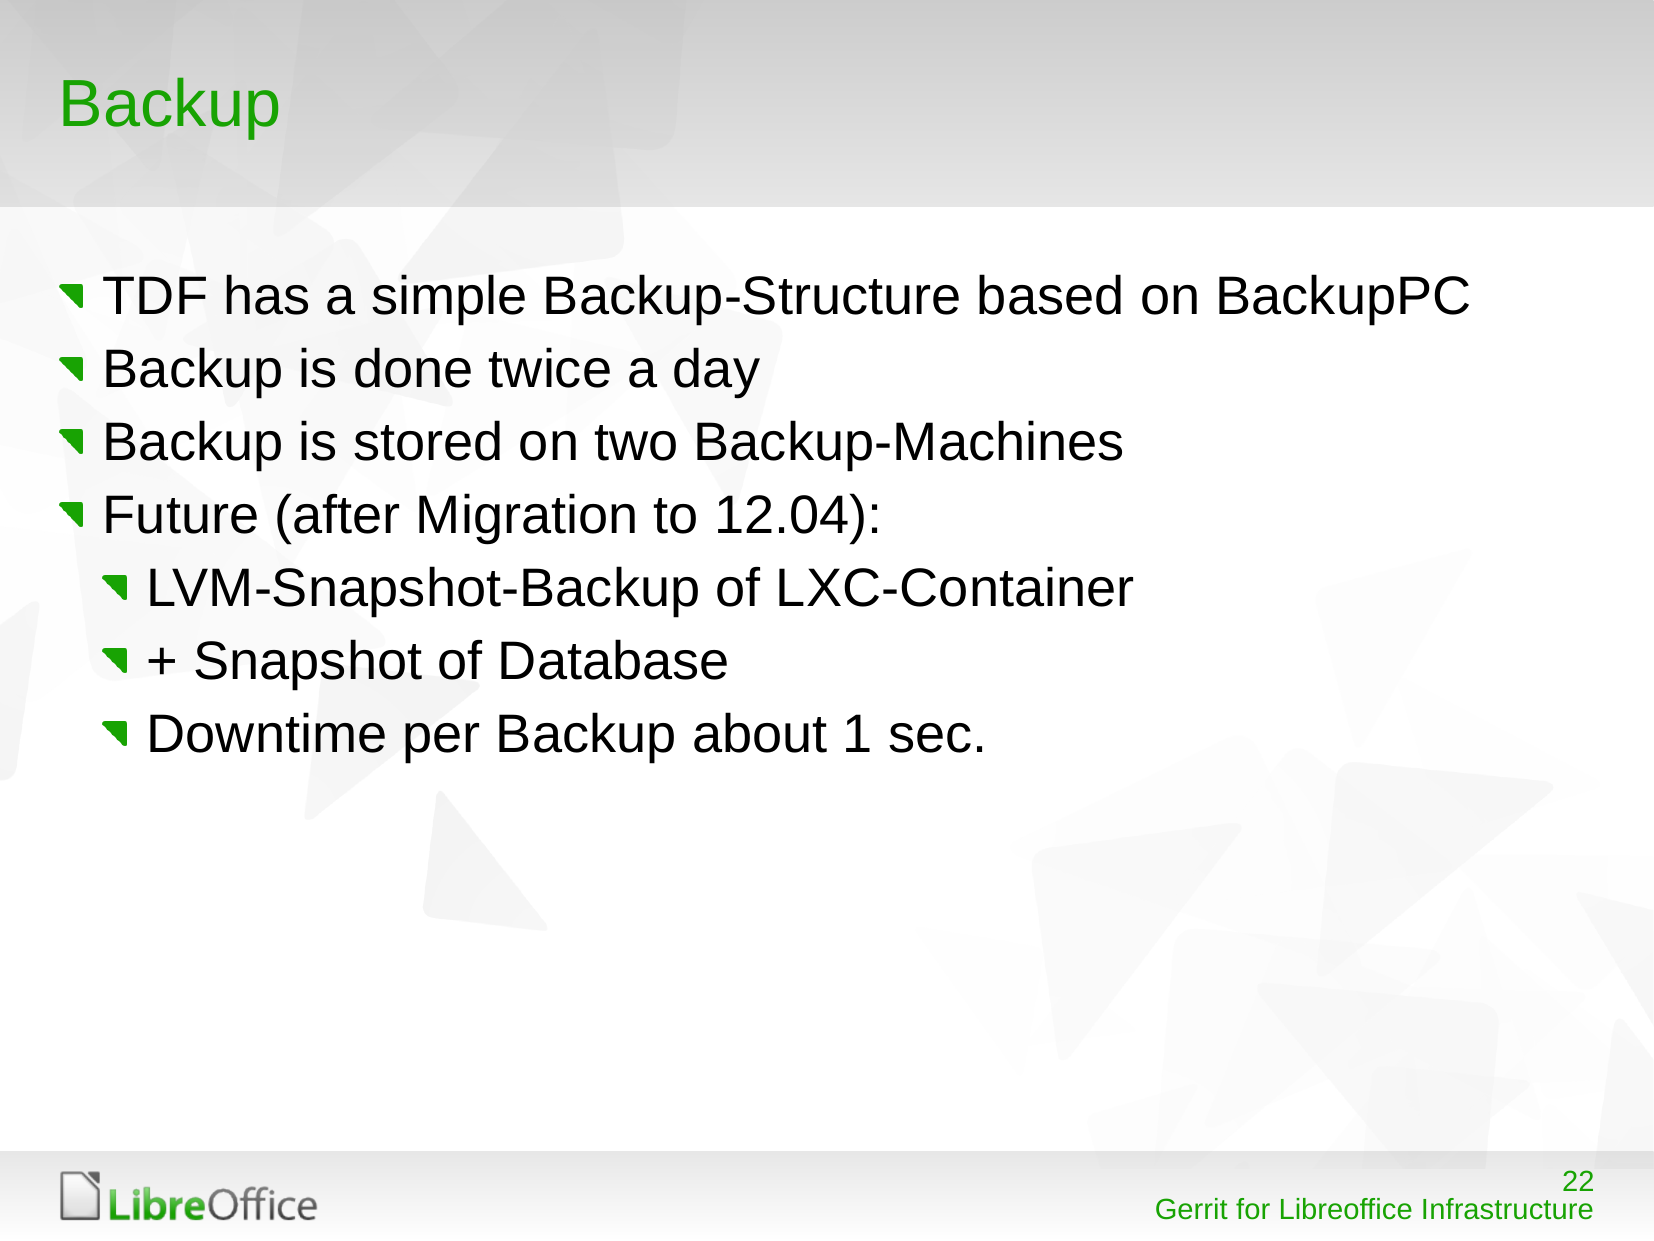

# Backup
TDF has a simple Backup-Structure based on BackupPC
Backup is done twice a day
Backup is stored on two Backup-Machines
Future (after Migration to 12.04):
LVM-Snapshot-Backup of LXC-Container
+ Snapshot of Database
Downtime per Backup about 1 sec.
22
Gerrit for Libreoffice Infrastructure